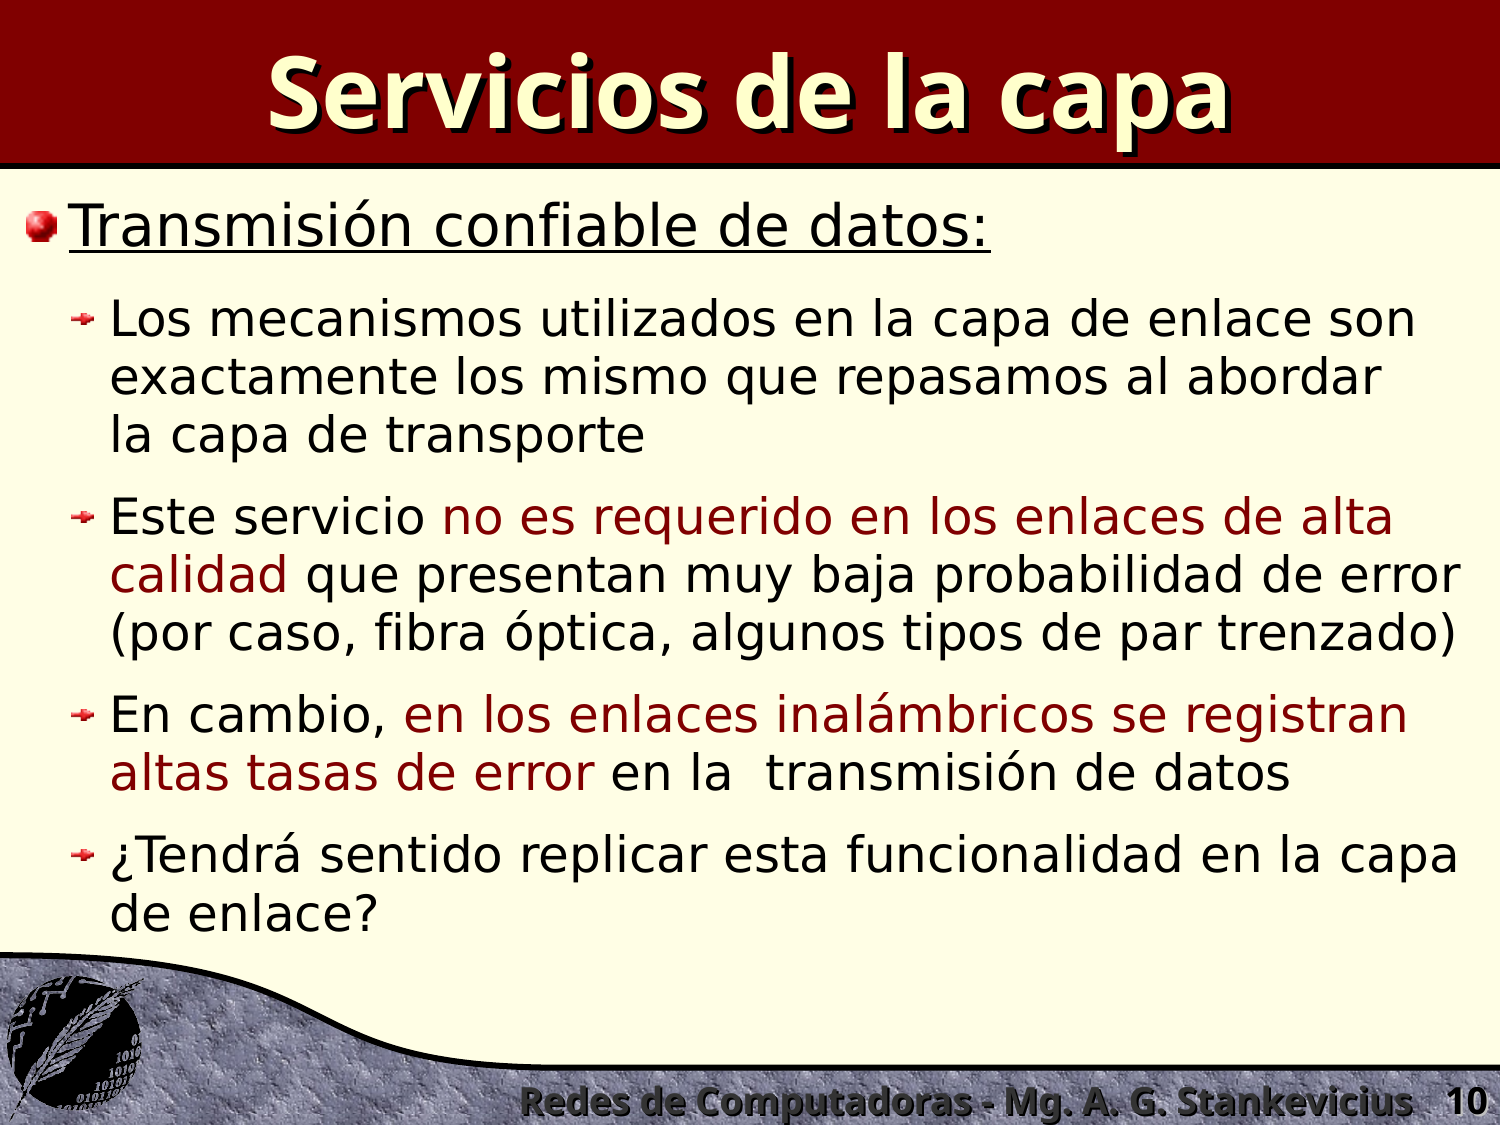

# Servicios de la capa
Transmisión confiable de datos:
Los mecanismos utilizados en la capa de enlace son exactamente los mismo que repasamos al abordar
la capa de transporte
Este servicio no es requerido en los enlaces de alta calidad que presentan muy baja probabilidad de error (por caso, fibra óptica, algunos tipos de par trenzado)
En cambio, en los enlaces inalámbricos se registran altas tasas de error en la transmisión de datos
¿Tendrá sentido replicar esta funcionalidad en la capa de enlace?
10